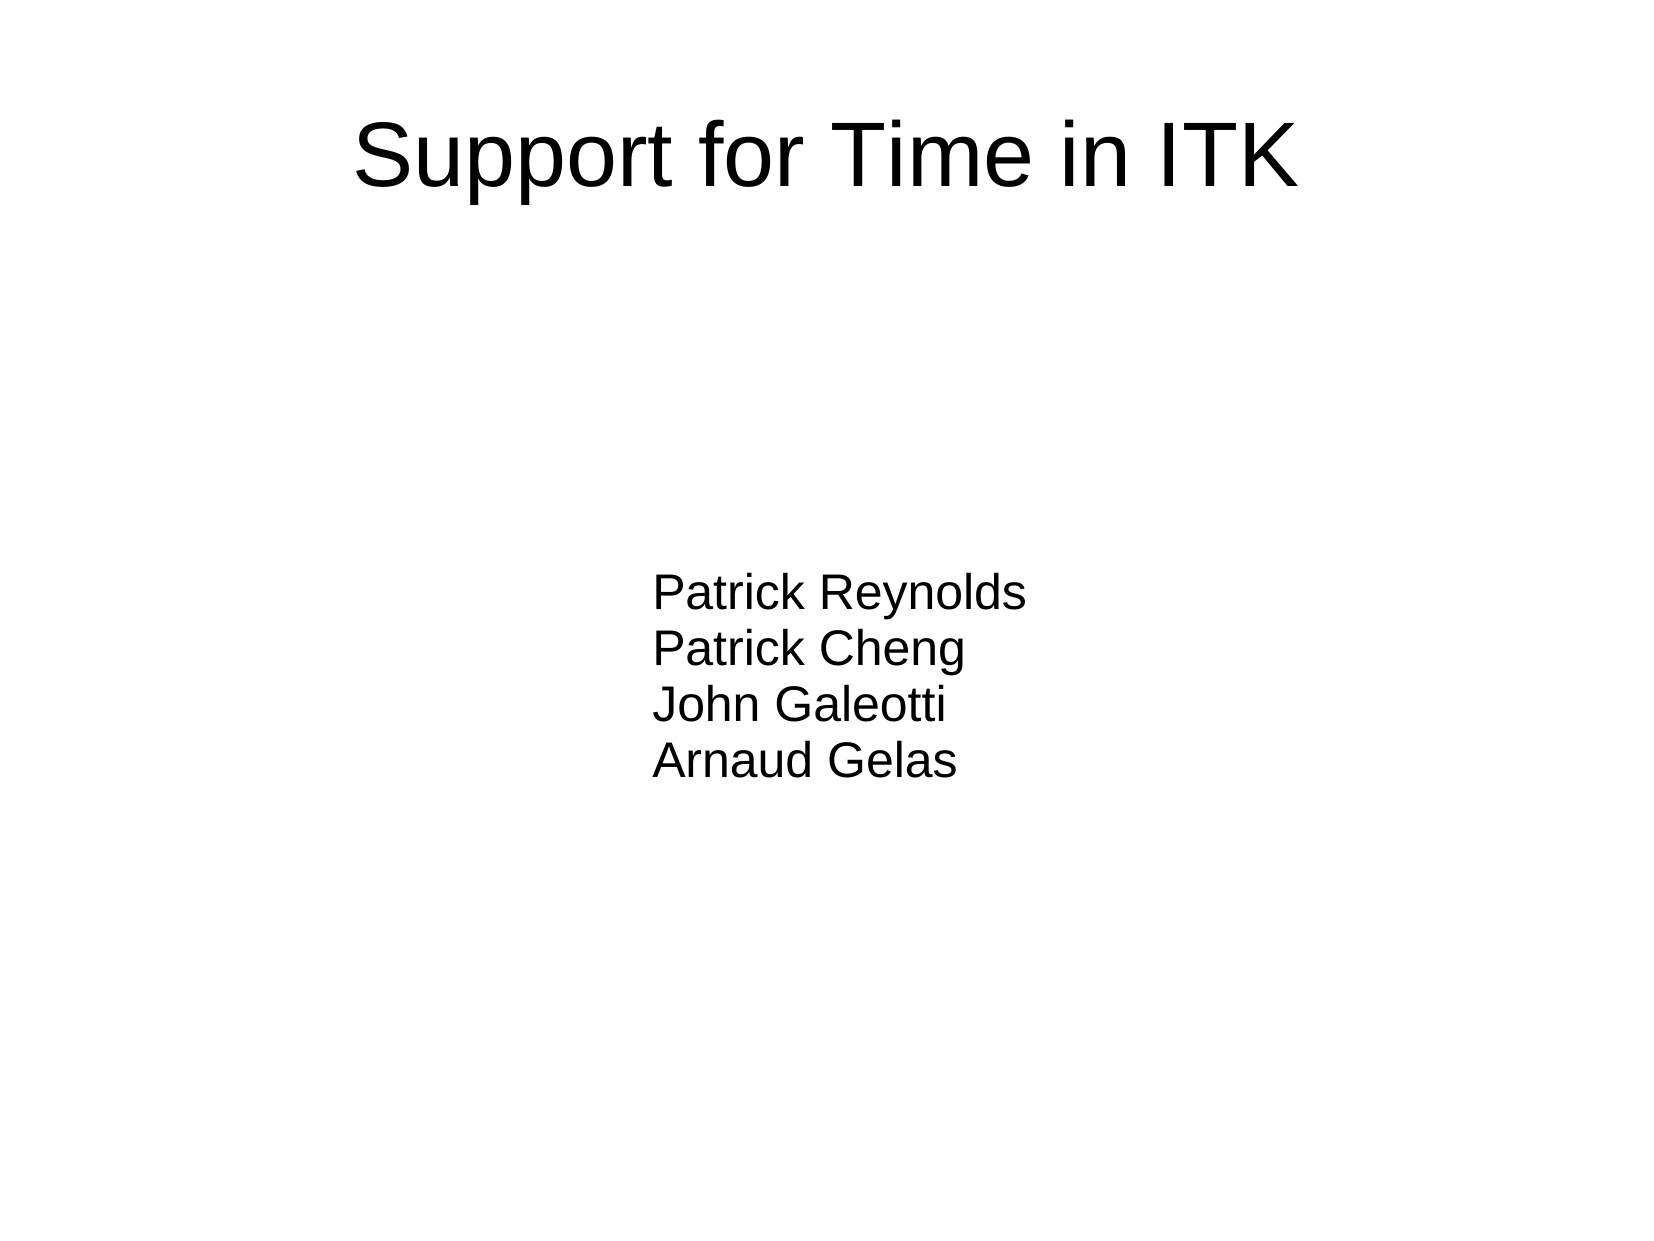

Support for Time in ITK
Patrick Reynolds
Patrick Cheng
John Galeotti
Arnaud Gelas